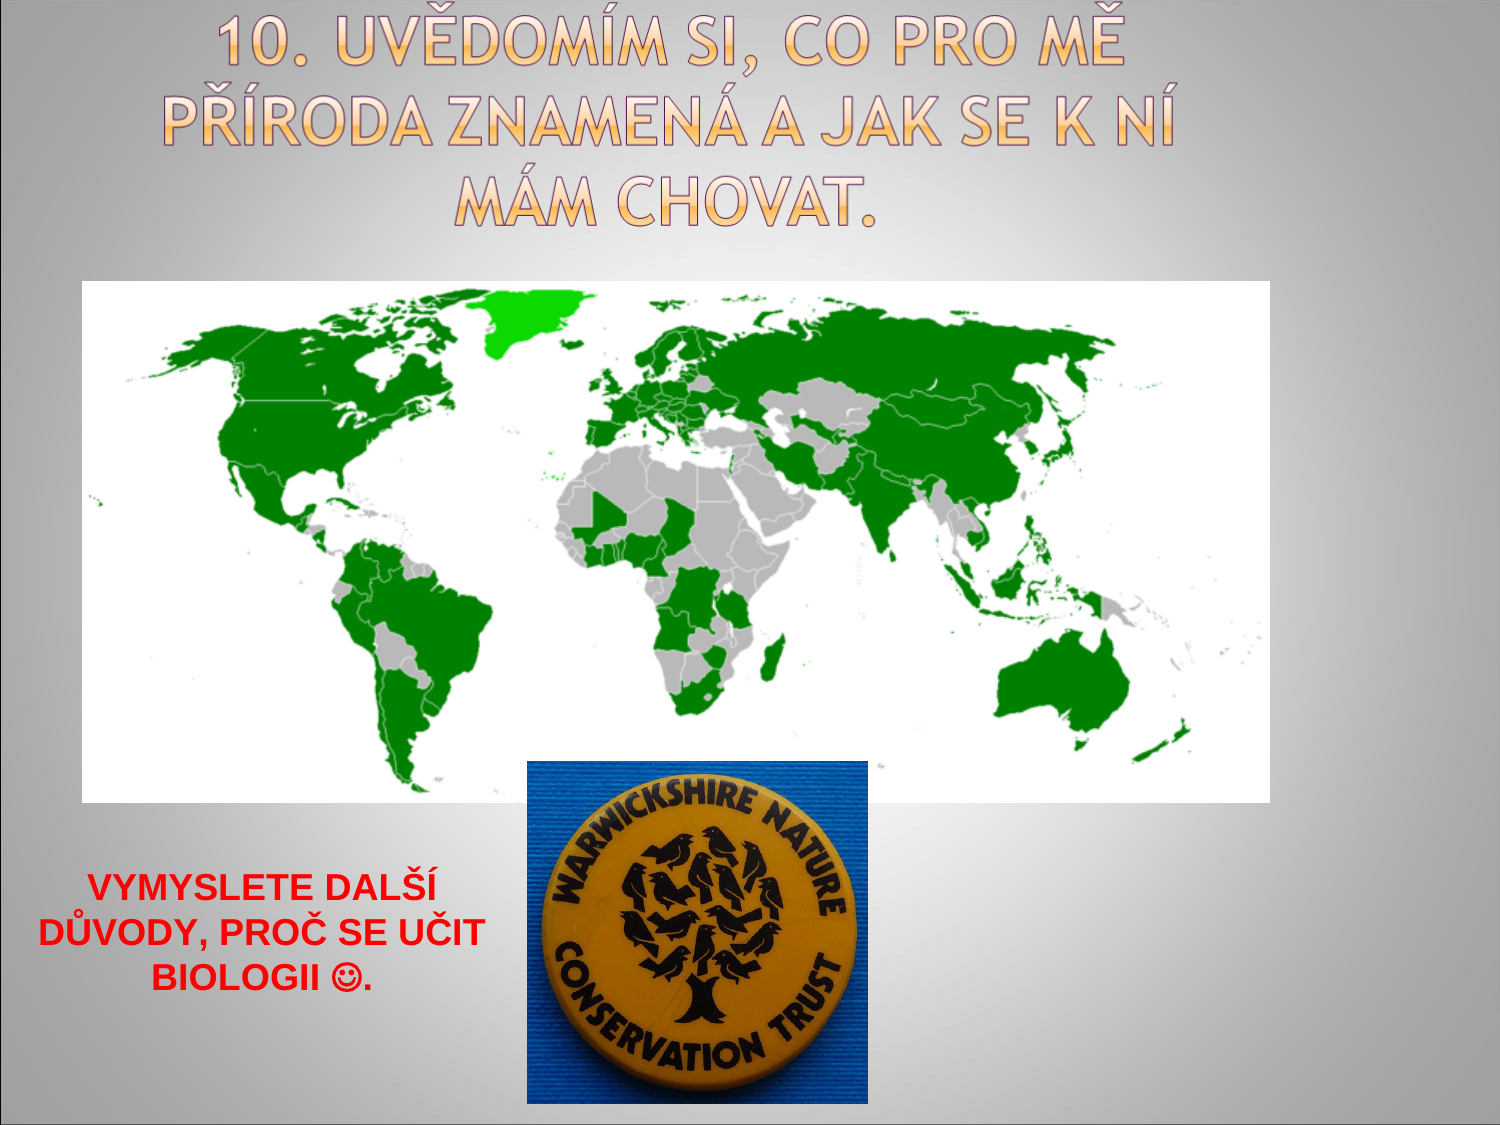

VYMYSLETE DALŠÍ
DŮVODY, PROČ SE UČIT
BIOLOGII .